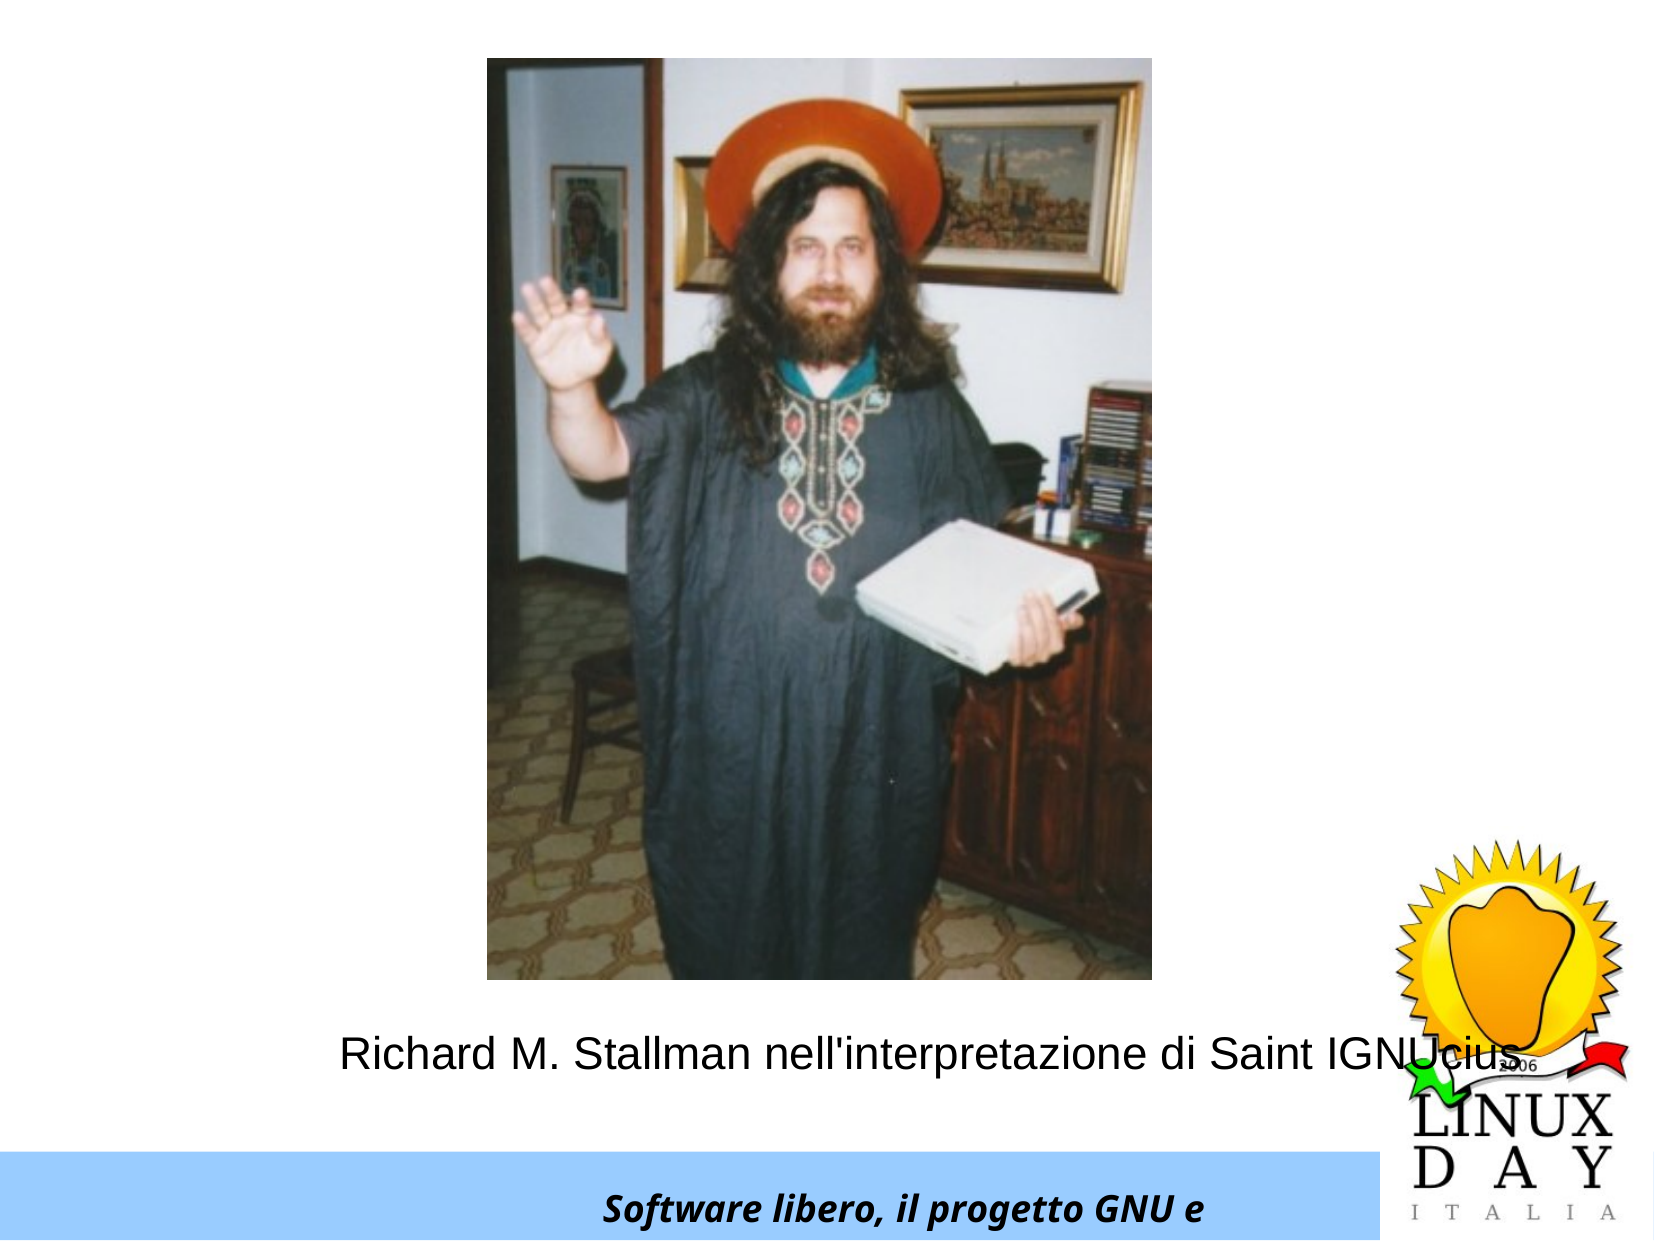

Software libero, il progetto GNU e Linux
Richard M. Stallman nell'interpretazione di Saint IGNUcius